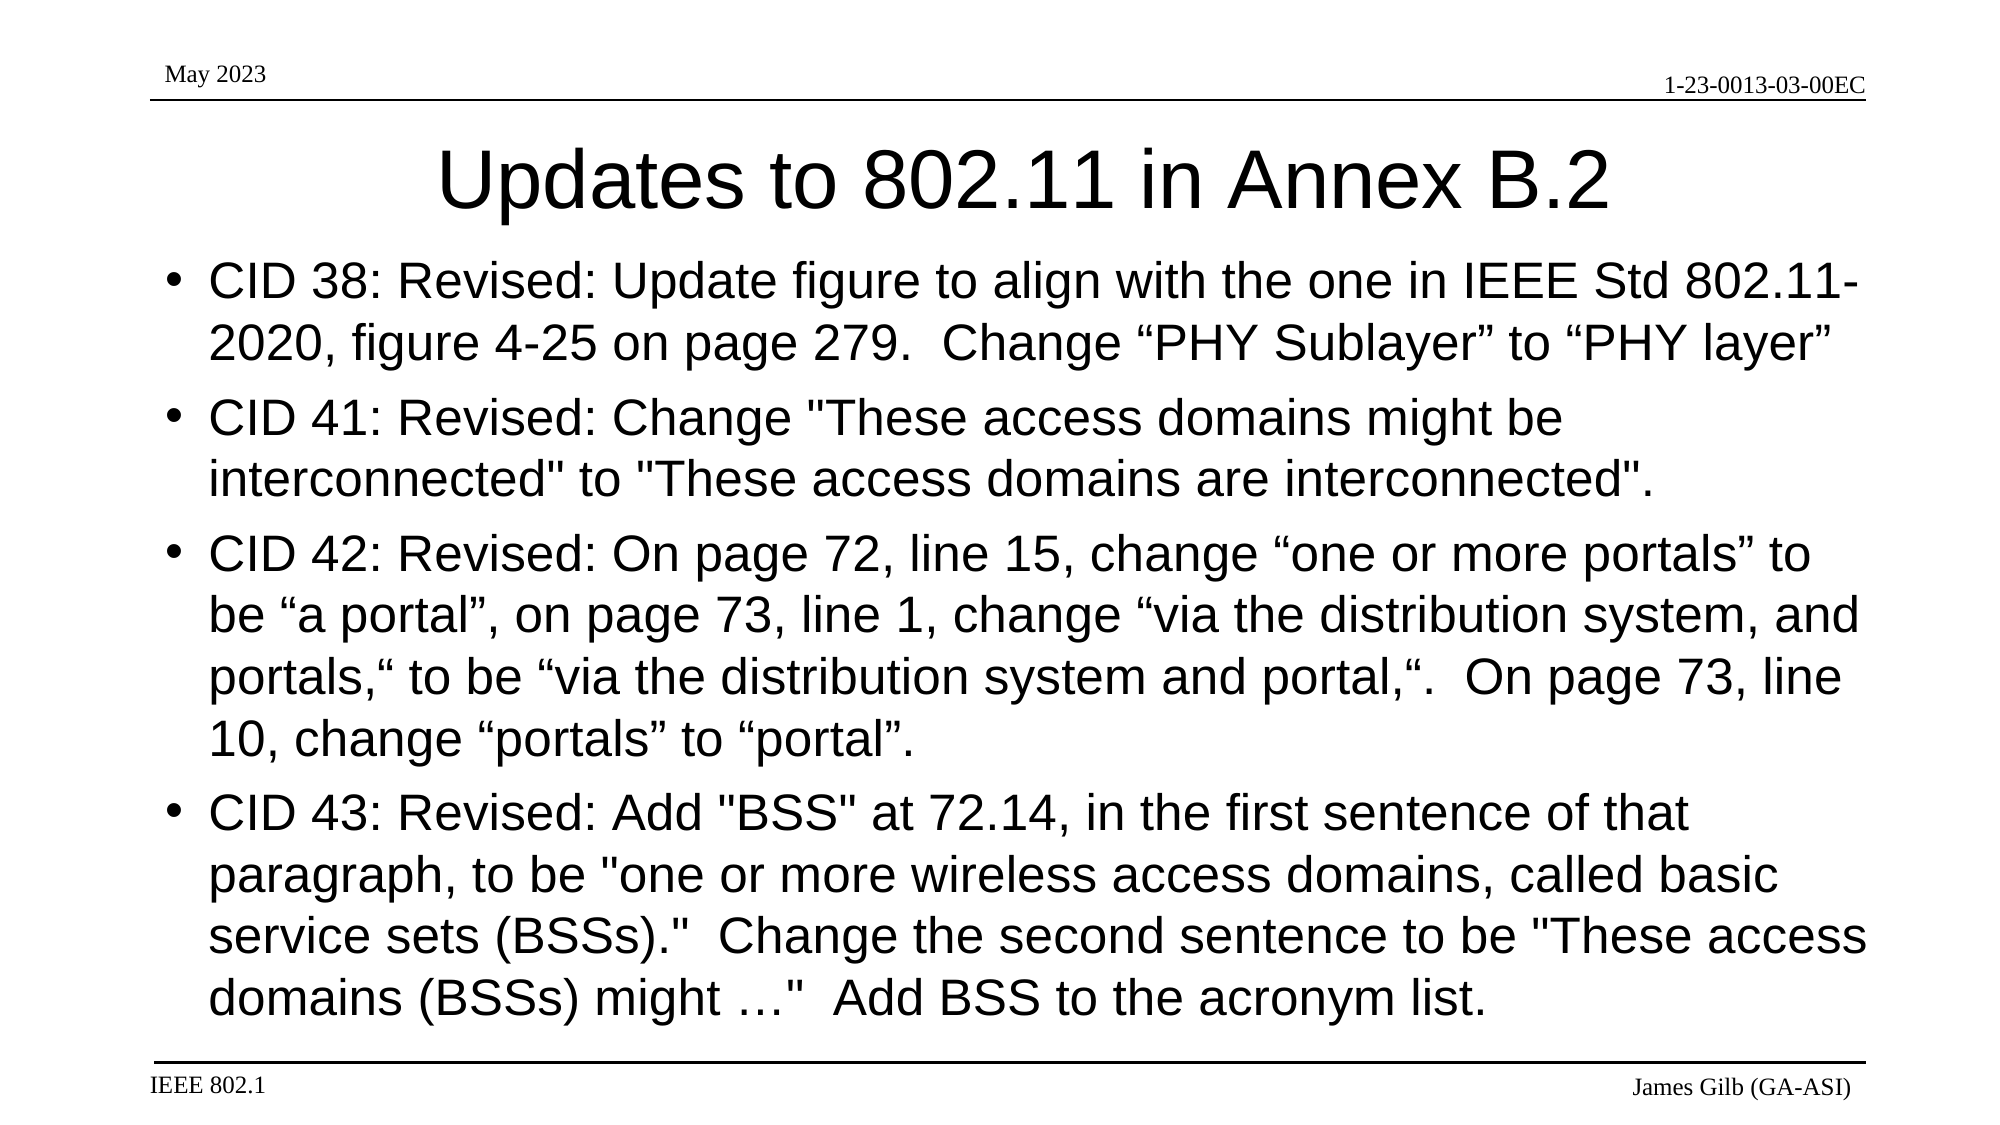

# Updates to 802.11 in Annex B.2
CID 38: Revised: Update figure to align with the one in IEEE Std 802.11-2020, figure 4-25 on page 279. Change “PHY Sublayer” to “PHY layer”
CID 41: Revised: Change "These access domains might be interconnected" to "These access domains are interconnected".
CID 42: Revised: On page 72, line 15, change “one or more portals” to be “a portal”, on page 73, line 1, change “via the distribution system, and portals,“ to be “via the distribution system and portal,“. On page 73, line 10, change “portals” to “portal”.
CID 43: Revised: Add "BSS" at 72.14, in the first sentence of that paragraph, to be "one or more wireless access domains, called basic service sets (BSSs)." Change the second sentence to be "These access domains (BSSs) might …" Add BSS to the acronym list.